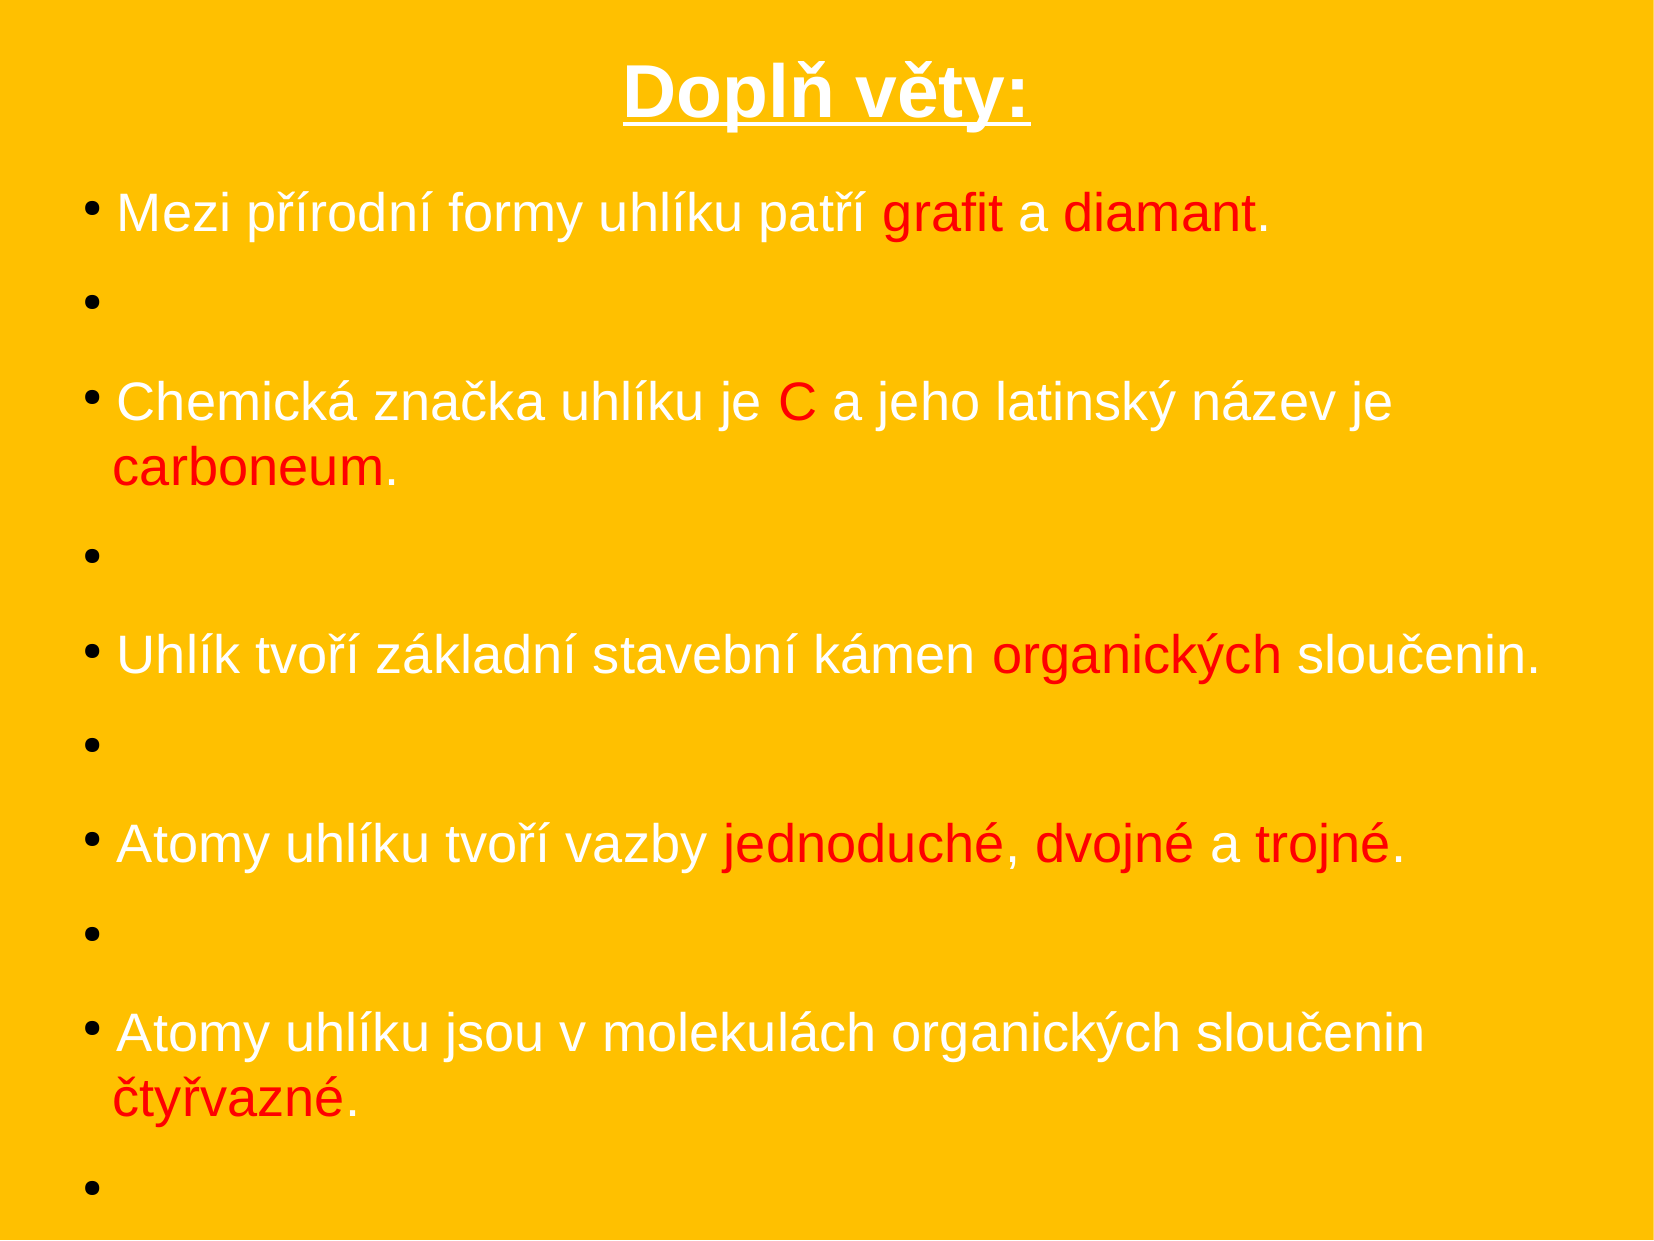

# Doplň věty:
 Mezi přírodní formy uhlíku patří grafit a diamant.
 Chemická značka uhlíku je C a jeho latinský název je carboneum.
 Uhlík tvoří základní stavební kámen organických sloučenin.
 Atomy uhlíku tvoří vazby jednoduché, dvojné a trojné.
 Atomy uhlíku jsou v molekulách organických sloučenin čtyřvazné.
 Uhlíkaté řetězce dělíme na otevřené (přímé nebo rozvětvené) a uzavřené.